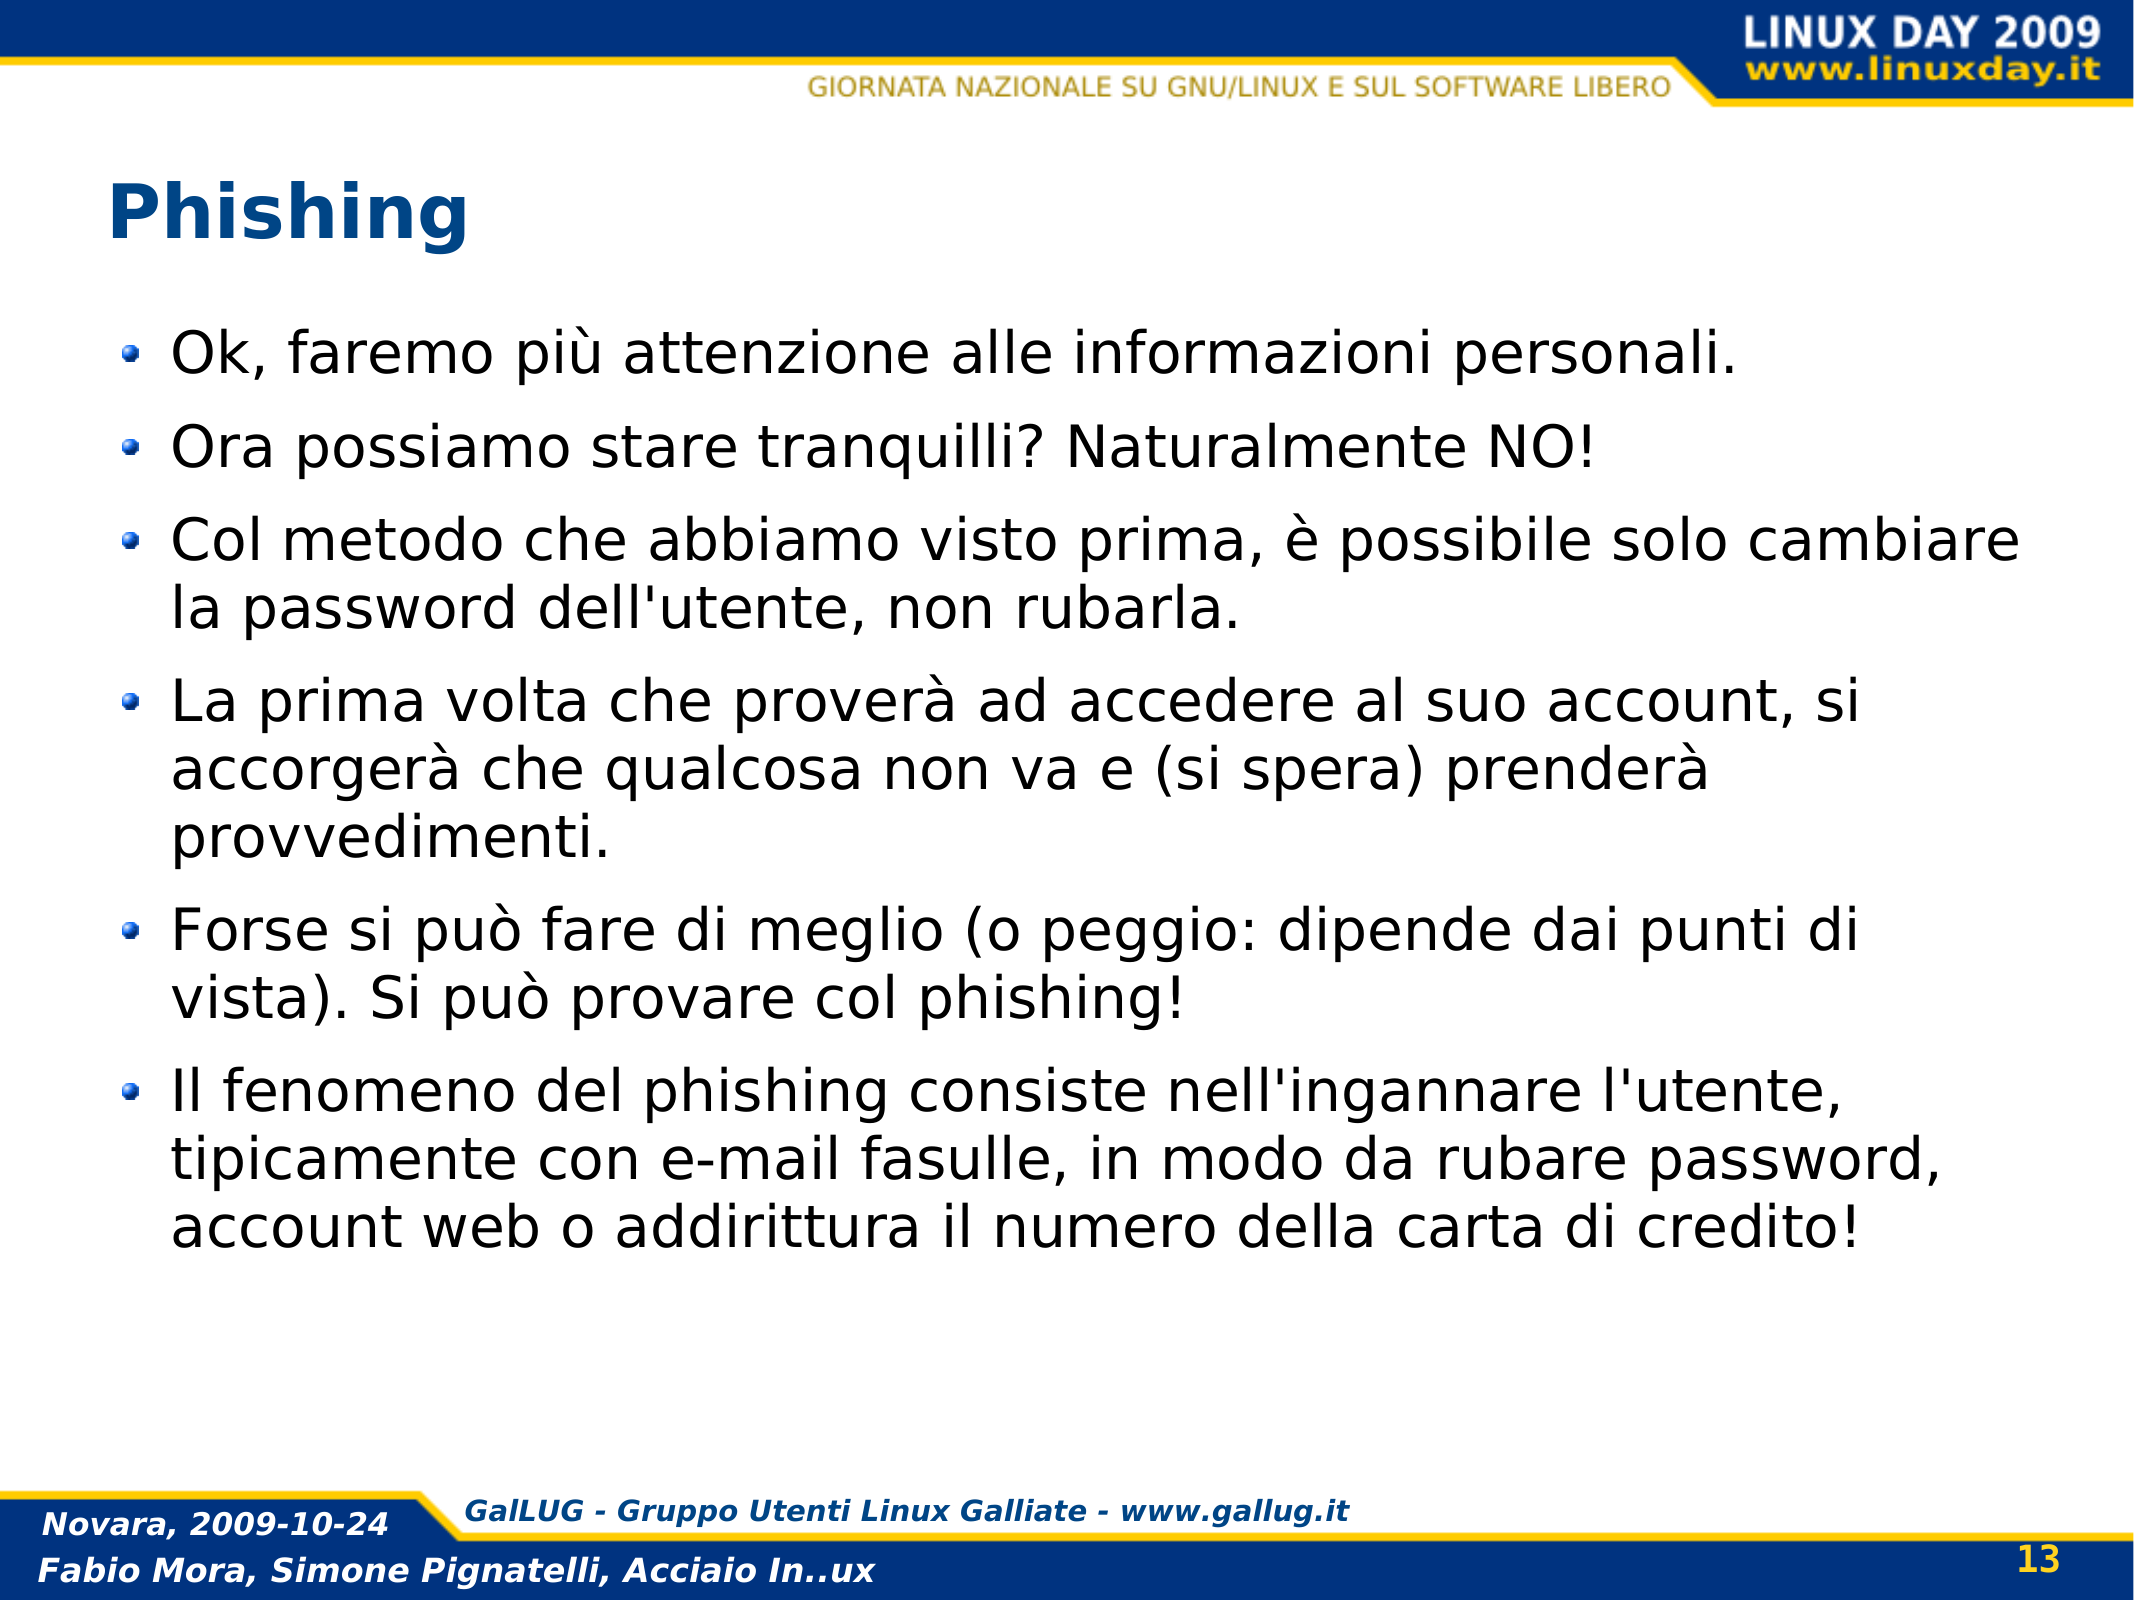

# Phishing
Ok, faremo più attenzione alle informazioni personali.
Ora possiamo stare tranquilli? Naturalmente NO!
Col metodo che abbiamo visto prima, è possibile solo cambiare la password dell'utente, non rubarla.
La prima volta che proverà ad accedere al suo account, si accorgerà che qualcosa non va e (si spera) prenderà provvedimenti.
Forse si può fare di meglio (o peggio: dipende dai punti di vista). Si può provare col phishing!
Il fenomeno del phishing consiste nell'ingannare l'utente, tipicamente con e-mail fasulle, in modo da rubare password, account web o addirittura il numero della carta di credito!